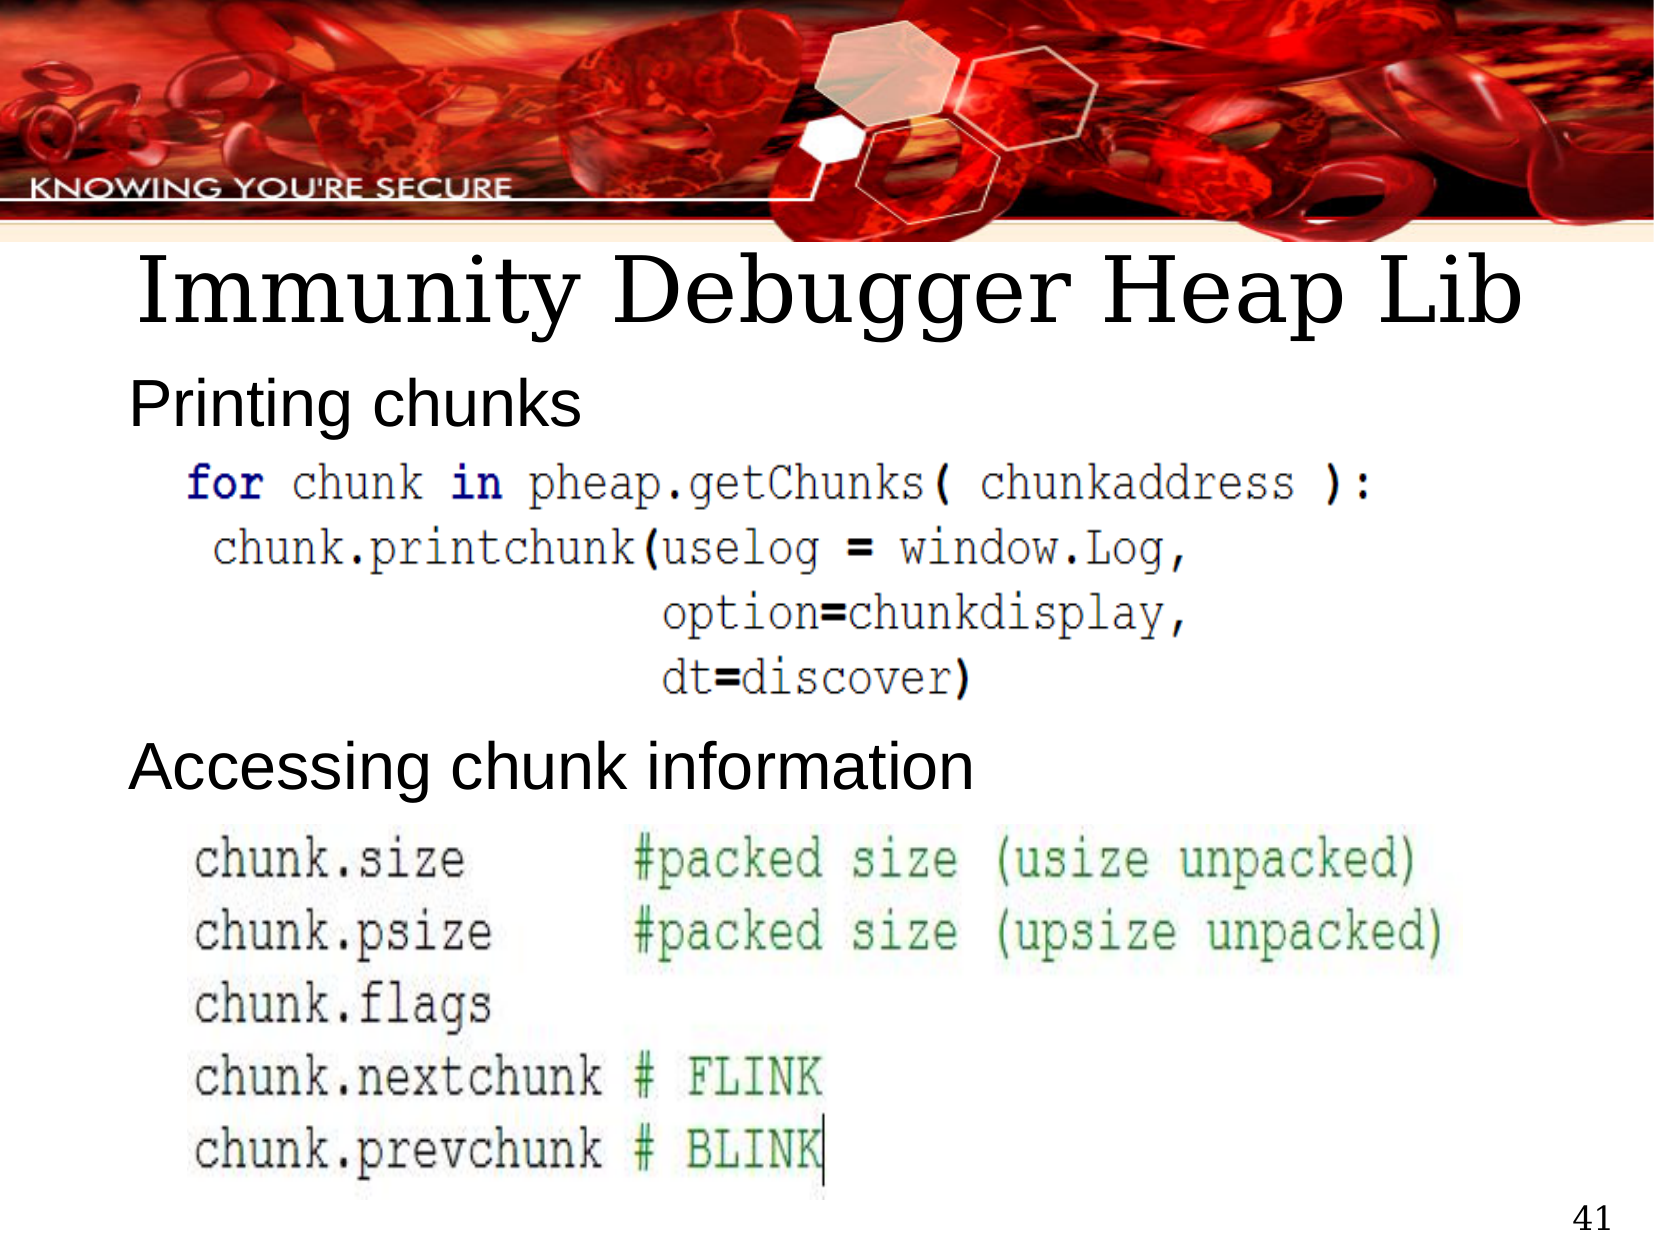

# Immunity Debugger Heap Lib
Printing chunks
Accessing chunk information